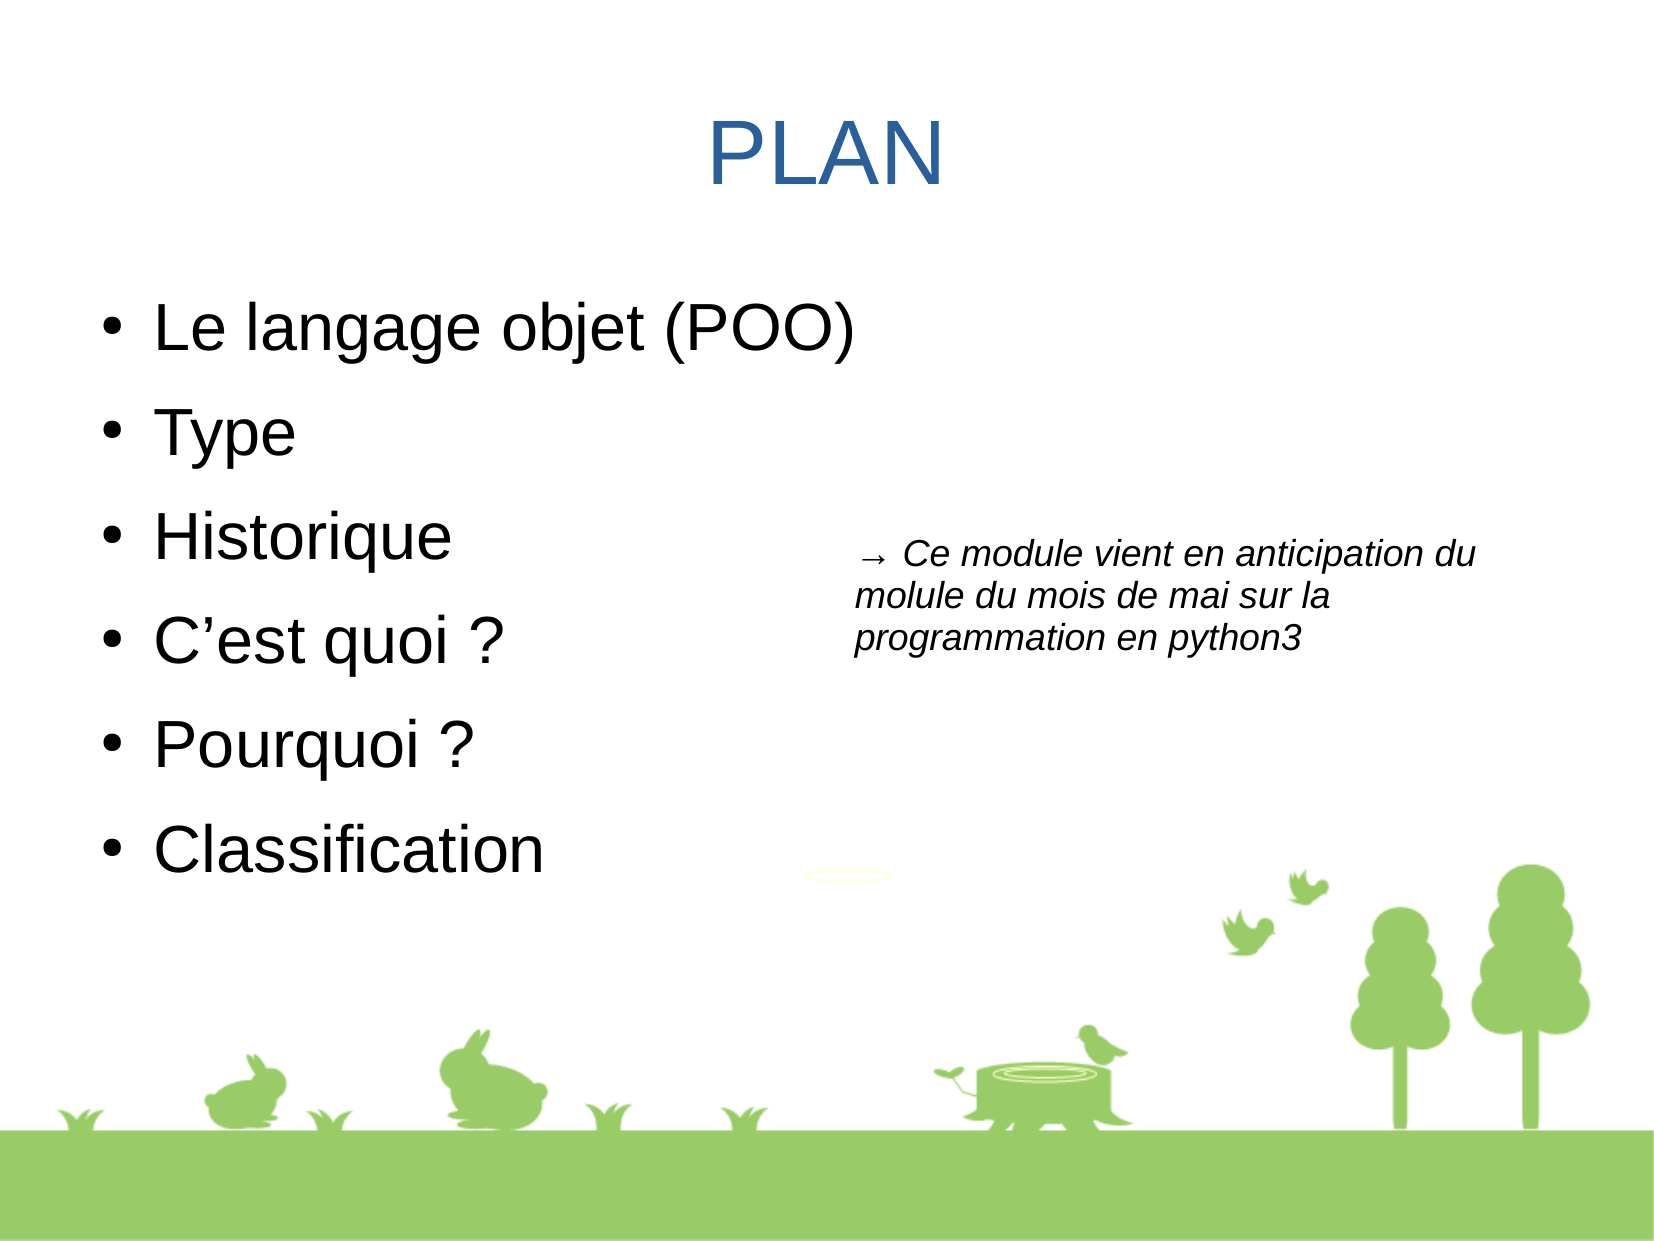

# PLAN
Le langage objet (POO)
Type
Historique
C’est quoi ?
Pourquoi ?
Classification
→ Ce module vient en anticipation du molule du mois de mai sur la programmation en python3